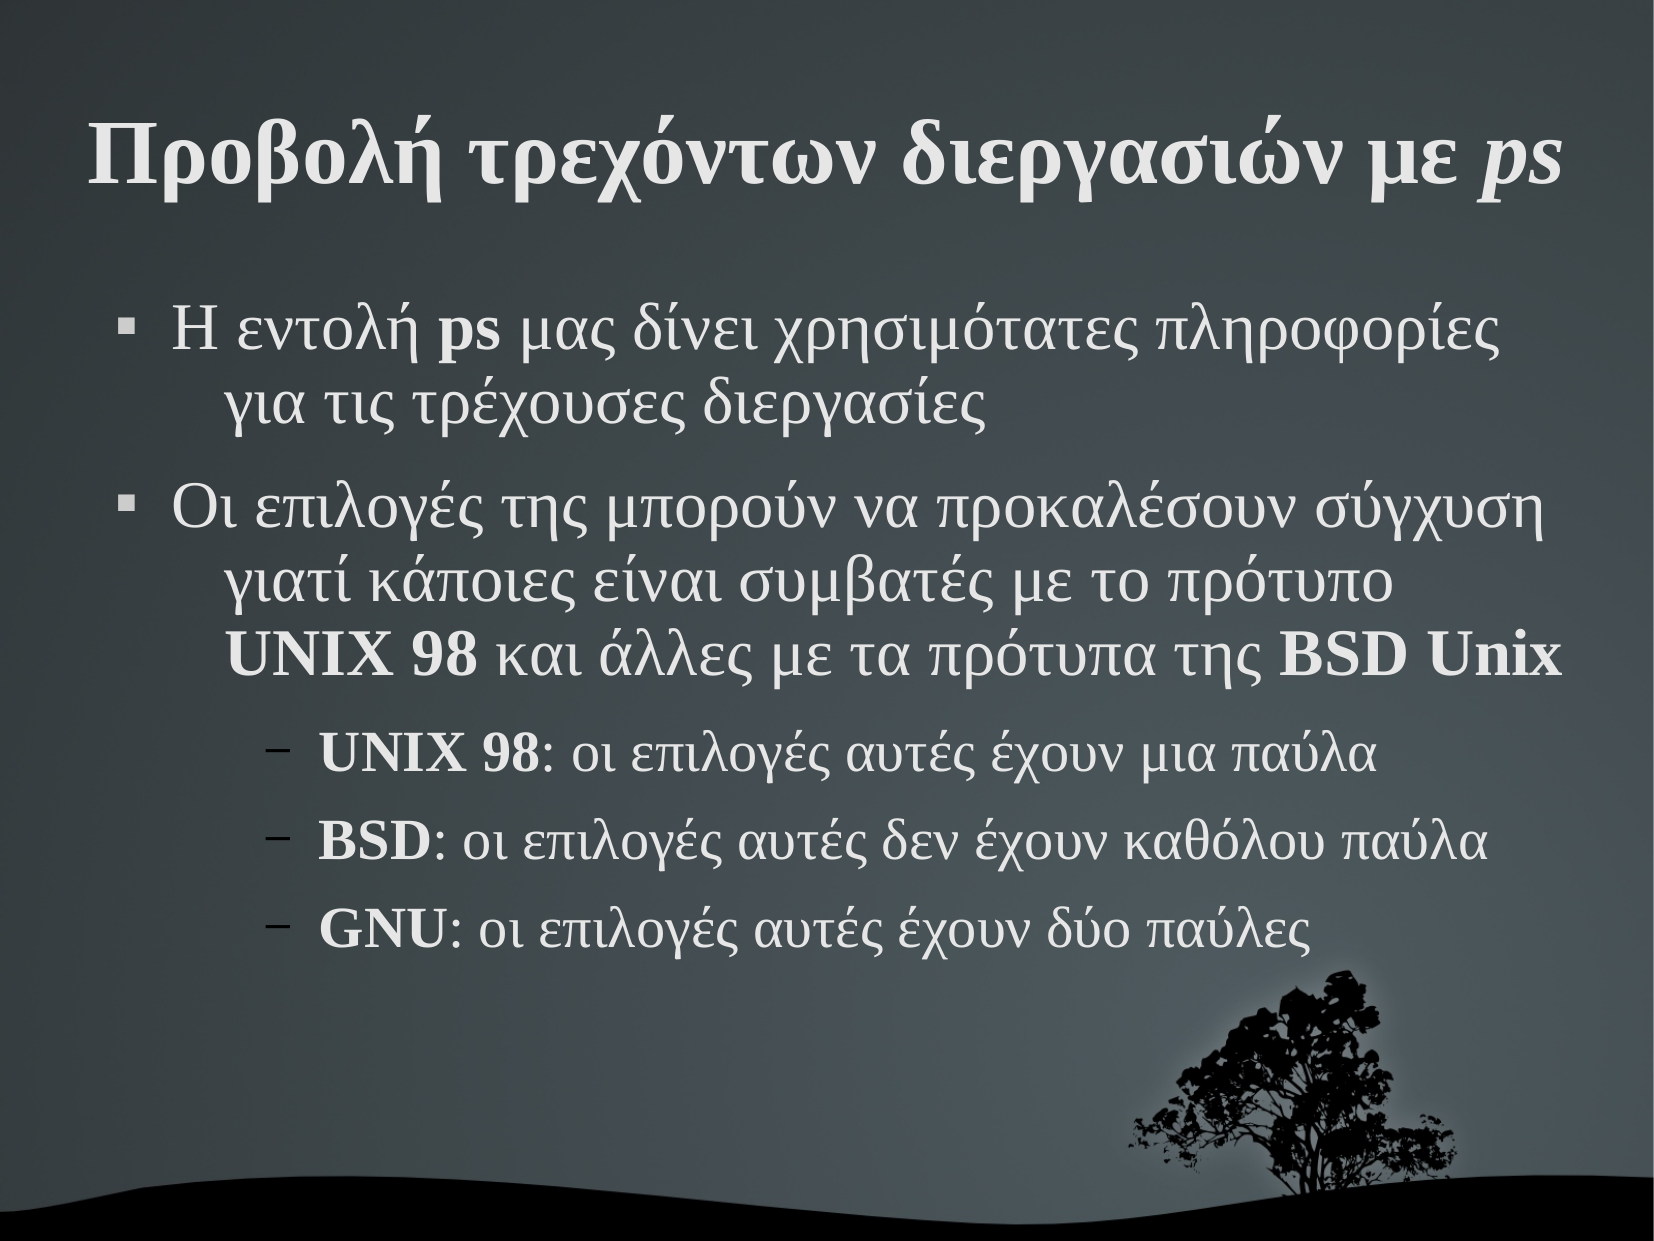

# Προβολή τρεχόντων διεργασιών με ps
Η εντολή ps μας δίνει χρησιμότατες πληροφορίες για τις τρέχουσες διεργασίες
Οι επιλογές της μπορούν να προκαλέσουν σύγχυση γιατί κάποιες είναι συμβατές με το πρότυπο UNIX 98 και άλλες με τα πρότυπα της BSD Unix
UNIX 98: οι επιλογές αυτές έχουν μια παύλα
BSD: οι επιλογές αυτές δεν έχουν καθόλου παύλα
GNU: οι επιλογές αυτές έχουν δύο παύλες